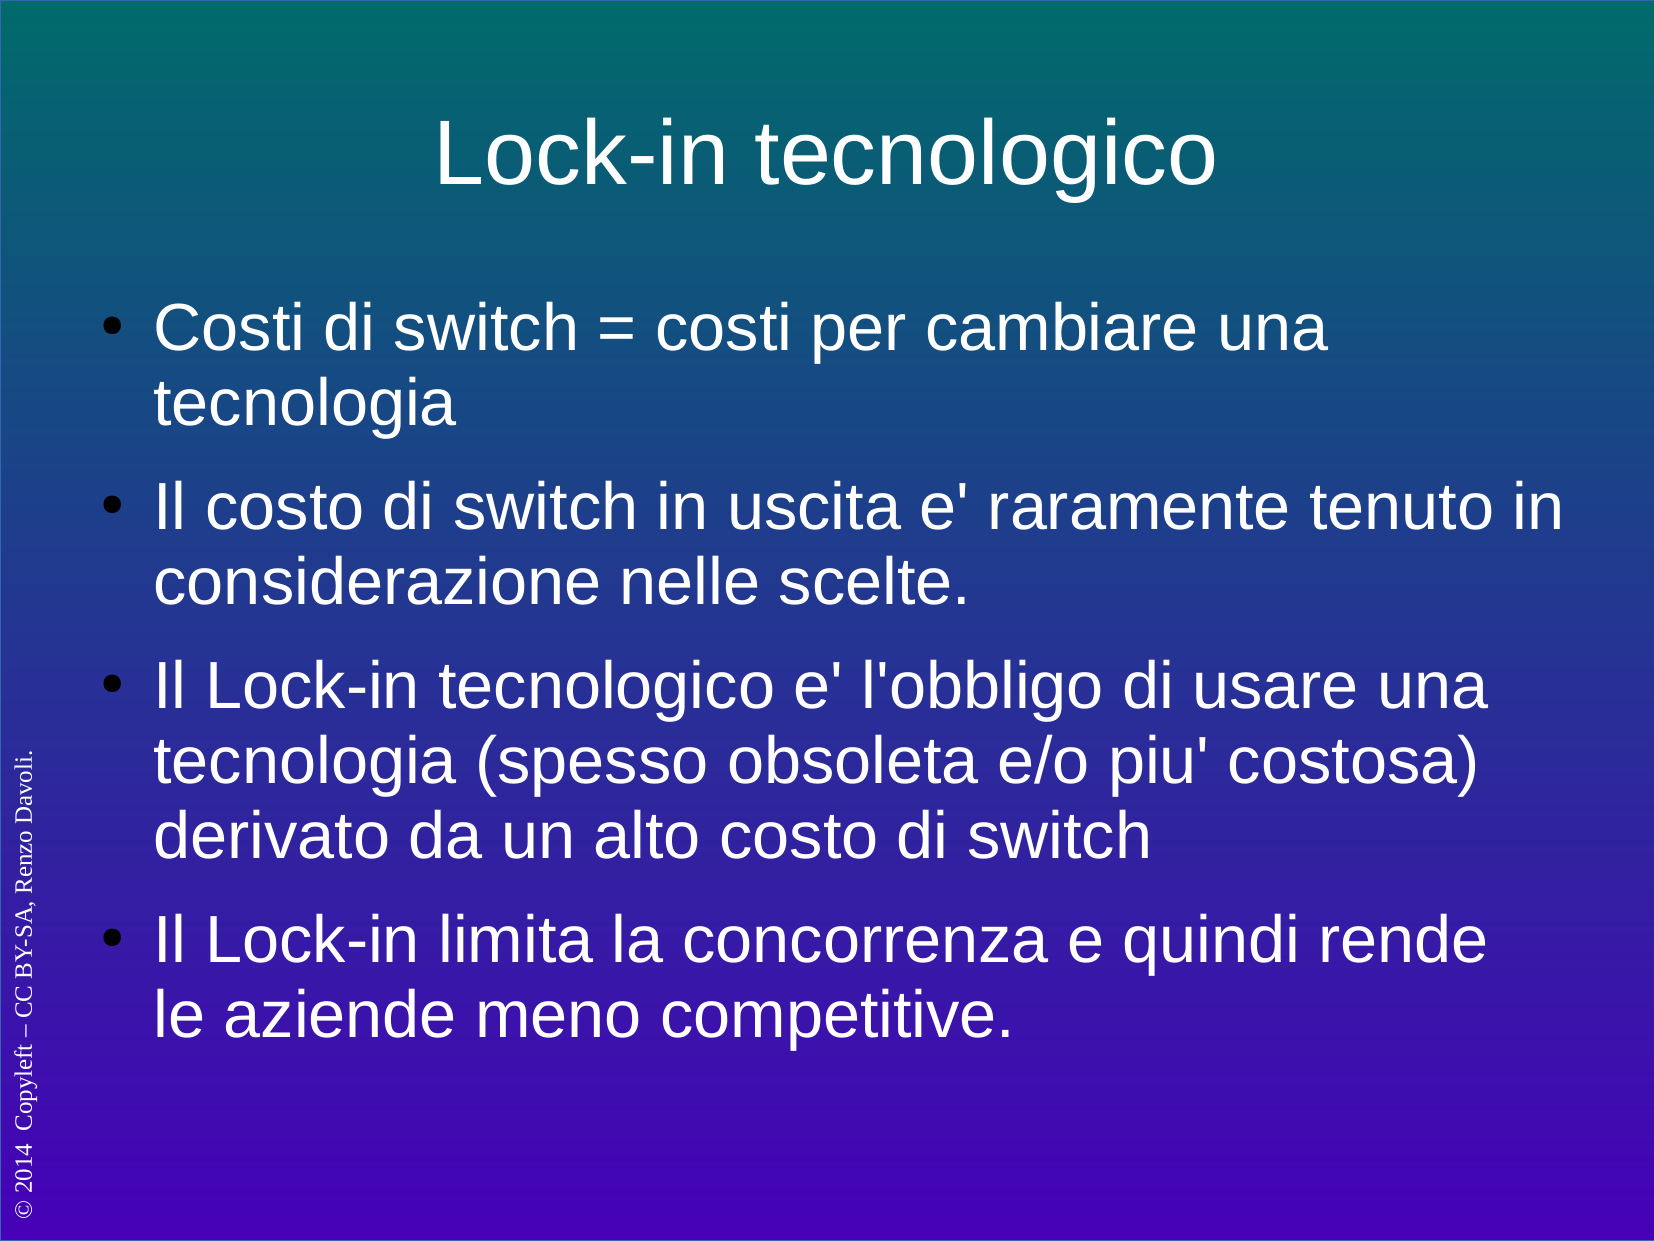

# Lock-in tecnologico
Costi di switch = costi per cambiare una tecnologia
Il costo di switch in uscita e' raramente tenuto in considerazione nelle scelte.
Il Lock-in tecnologico e' l'obbligo di usare una tecnologia (spesso obsoleta e/o piu' costosa) derivato da un alto costo di switch
Il Lock-in limita la concorrenza e quindi rende le aziende meno competitive.